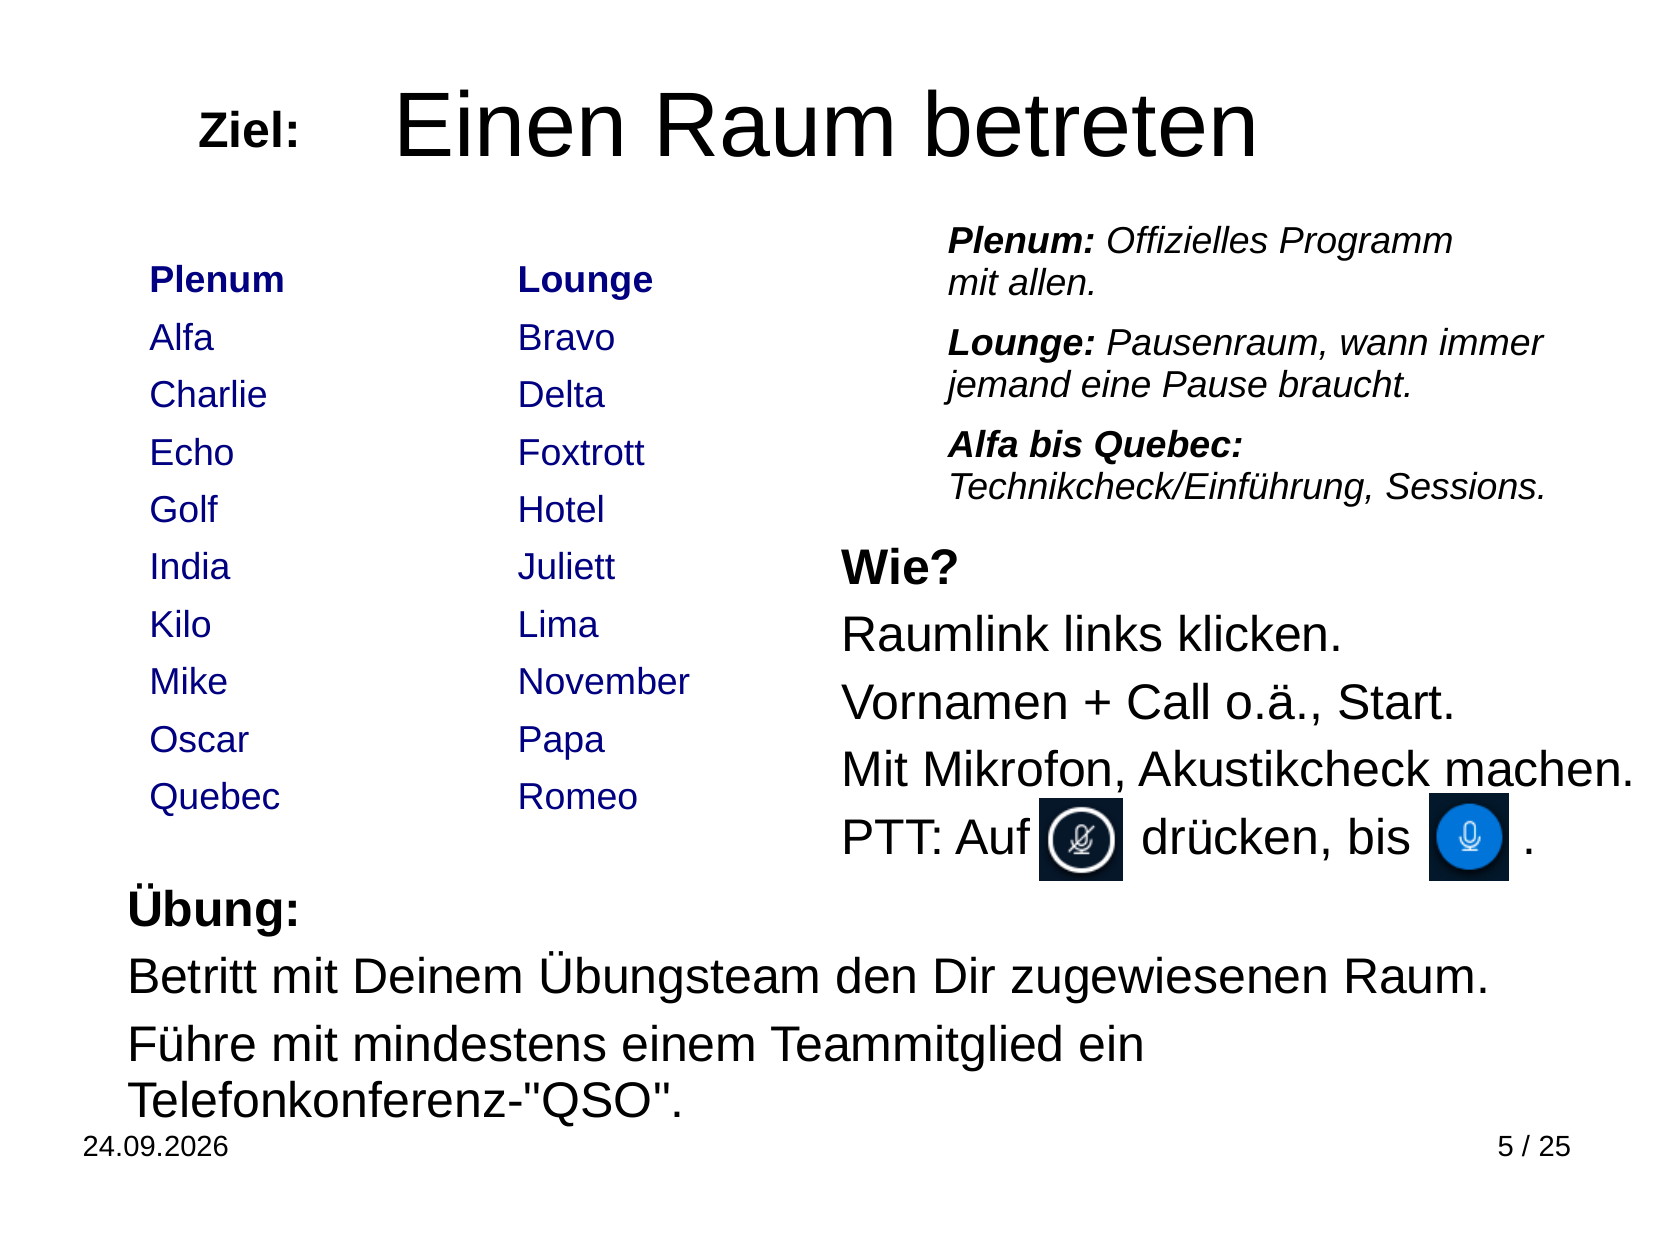

# Einen Raum betreten
Ziel:
Plenum: Offizielles Programm
mit allen.
Lounge: Pausenraum, wann immer jemand eine Pause braucht.
Alfa bis Quebec: Technikcheck/Einführung, Sessions.
| Plenum | Lounge |
| --- | --- |
| Alfa | Bravo |
| Charlie | Delta |
| Echo | Foxtrott |
| Golf | Hotel |
| India | Juliett |
| Kilo | Lima |
| Mike | November |
| Oscar | Papa |
| Quebec | Romeo |
Wie?
Raumlink links klicken.
Vornamen + Call o.ä., Start.
Mit Mikrofon, Akustikcheck machen.
PTT: Auf drücken, bis .
Übung:
Betritt mit Deinem Übungsteam den Dir zugewiesenen Raum.
Führe mit mindestens einem Teammitglied ein Telefonkonferenz-"QSO".